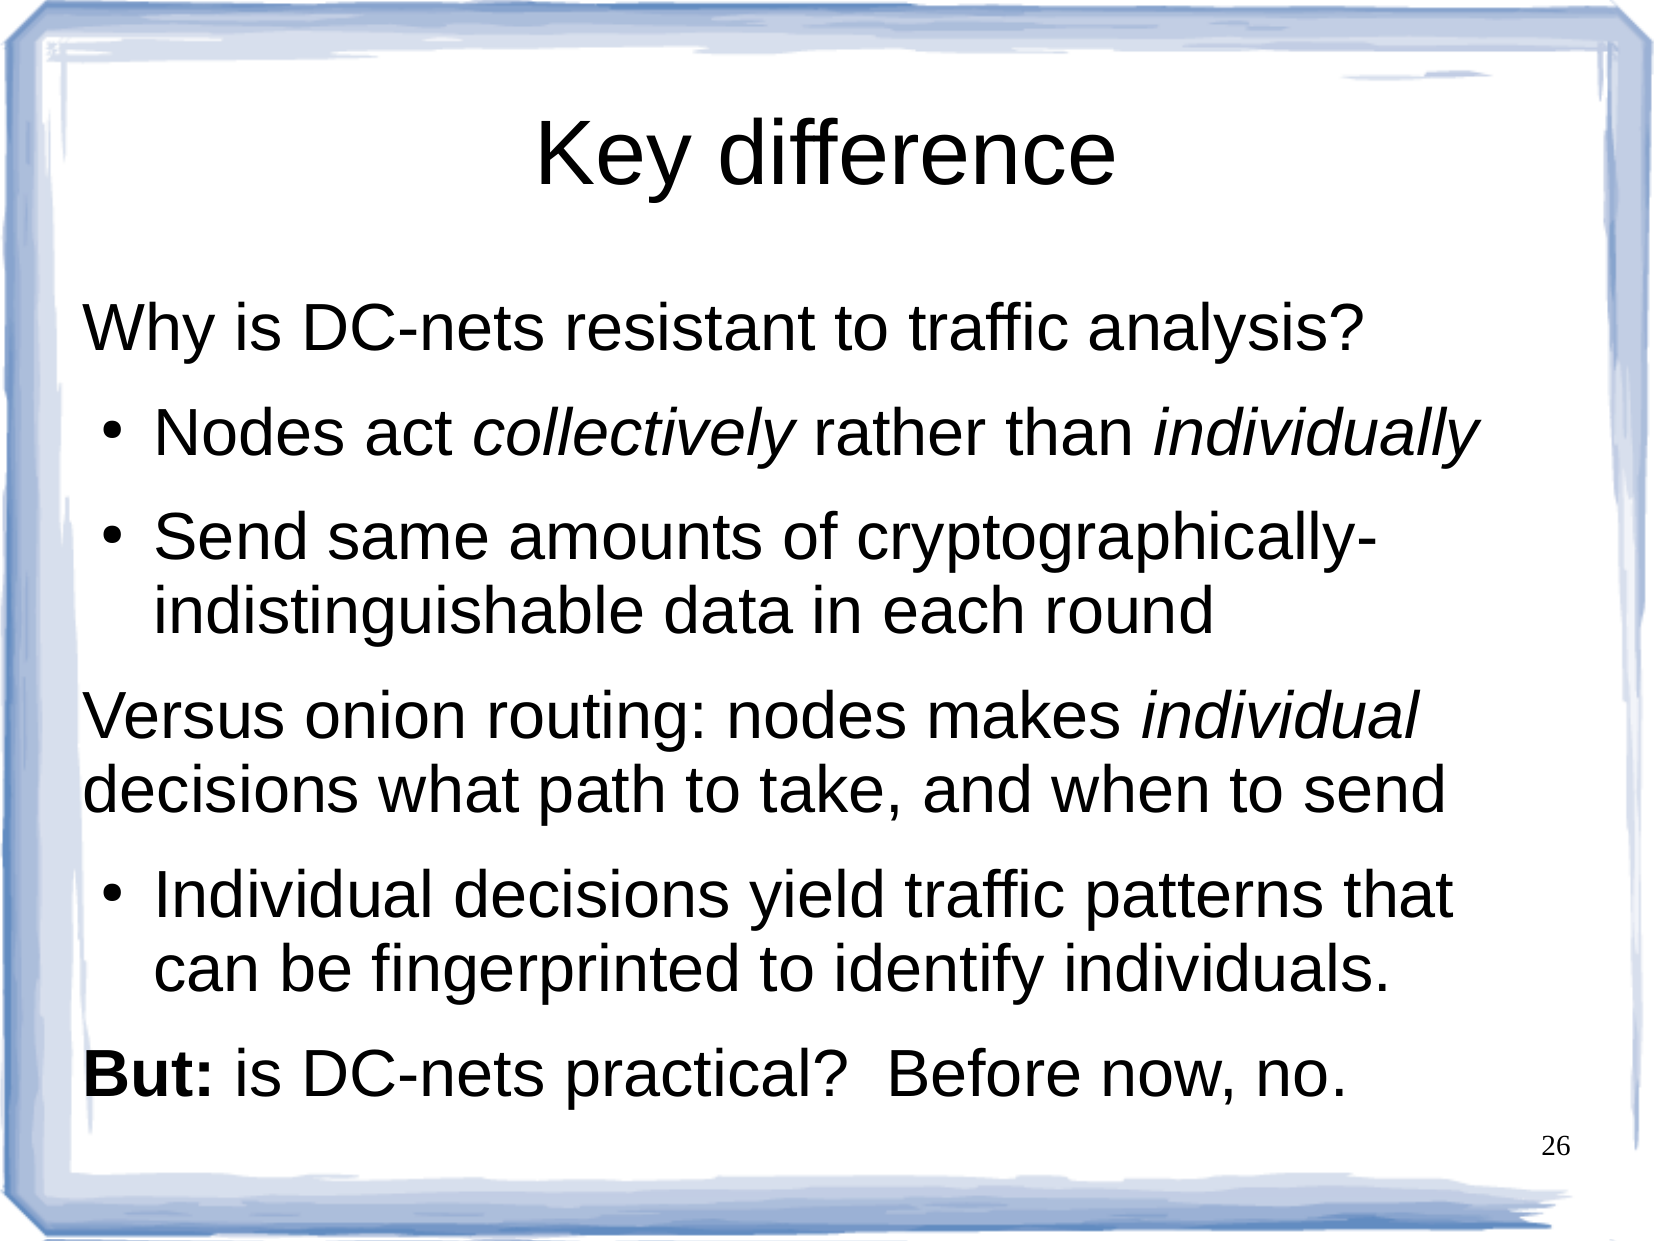

# Key difference
Why is DC-nets resistant to traffic analysis?
Nodes act collectively rather than individually
Send same amounts of cryptographically-indistinguishable data in each round
Versus onion routing: nodes makes individual decisions what path to take, and when to send
Individual decisions yield traffic patterns that can be fingerprinted to identify individuals.
But: is DC-nets practical? Before now, no.
26